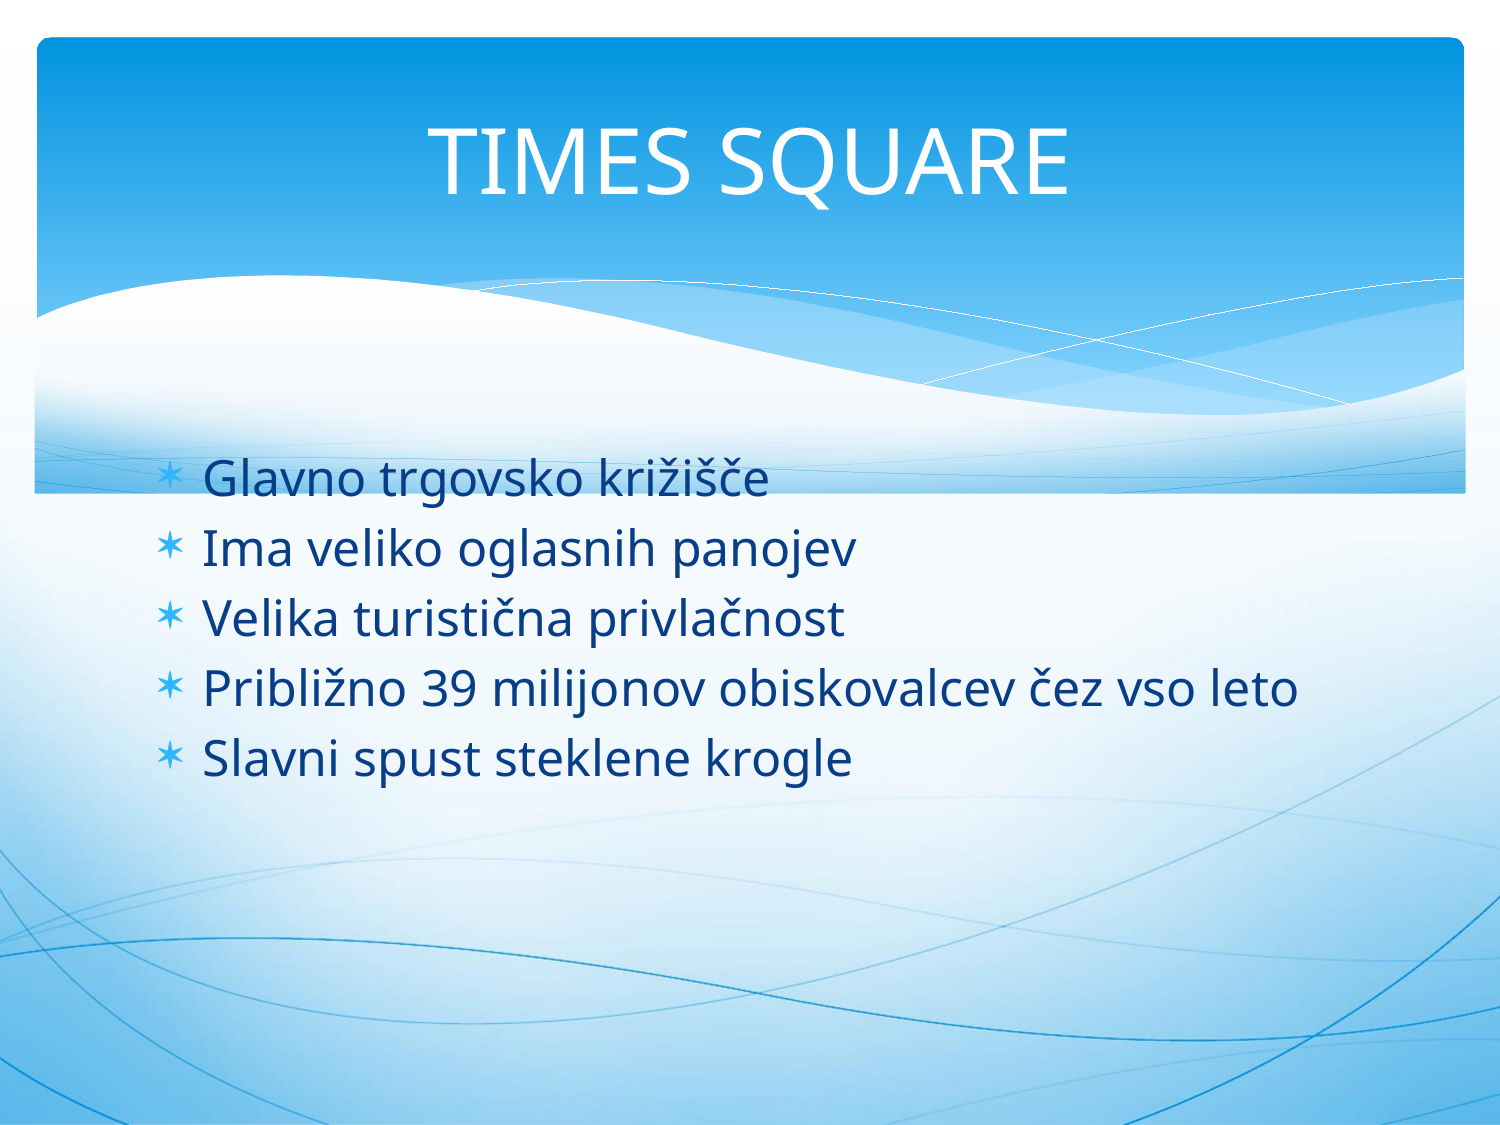

TIMES SQUARE
# Glavno trgovsko križišče
Ima veliko oglasnih panojev
Velika turistična privlačnost
Približno 39 milijonov obiskovalcev čez vso leto
Slavni spust steklene krogle